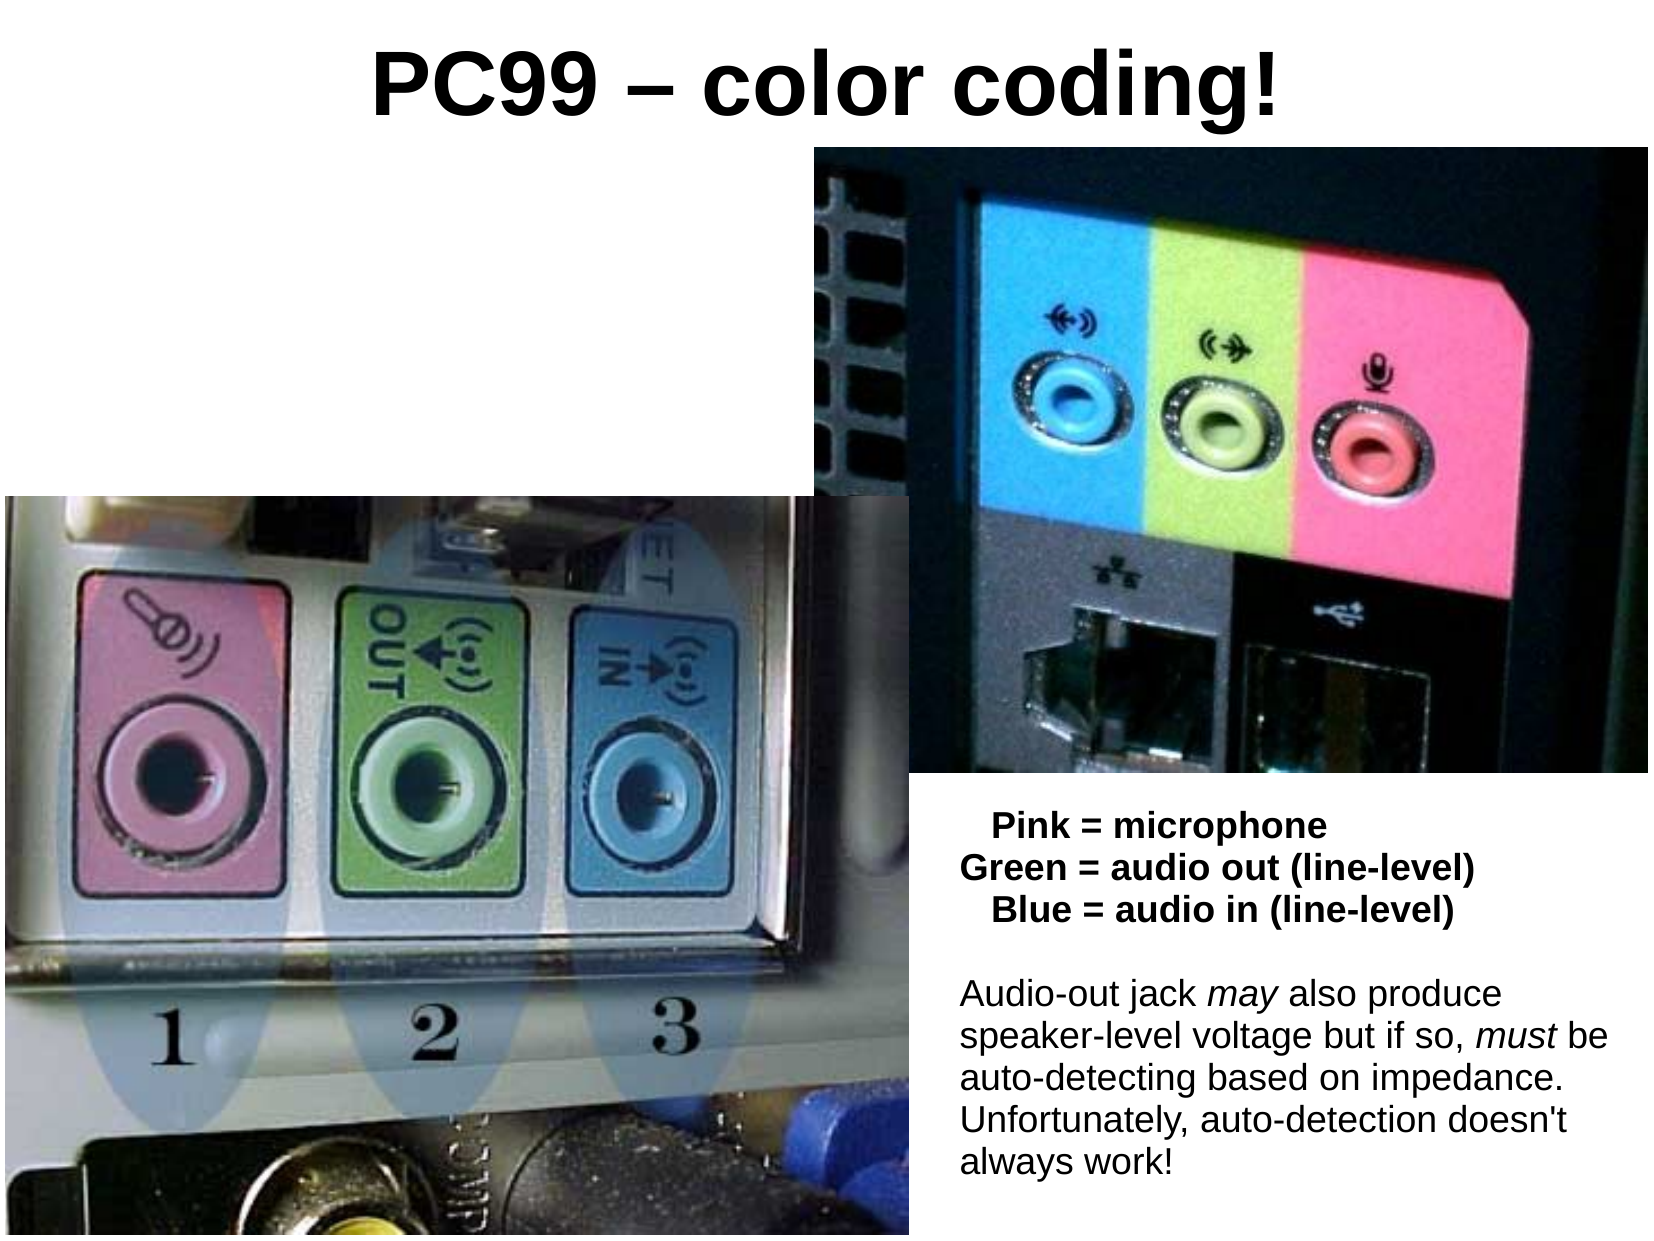

# PC99 – color coding!
 Pink = microphone
Green = audio out (line-level)
 Blue = audio in (line-level)
Audio-out jack may also produce speaker-level voltage but if so, must be auto-detecting based on impedance.
Unfortunately, auto-detection doesn't always work!